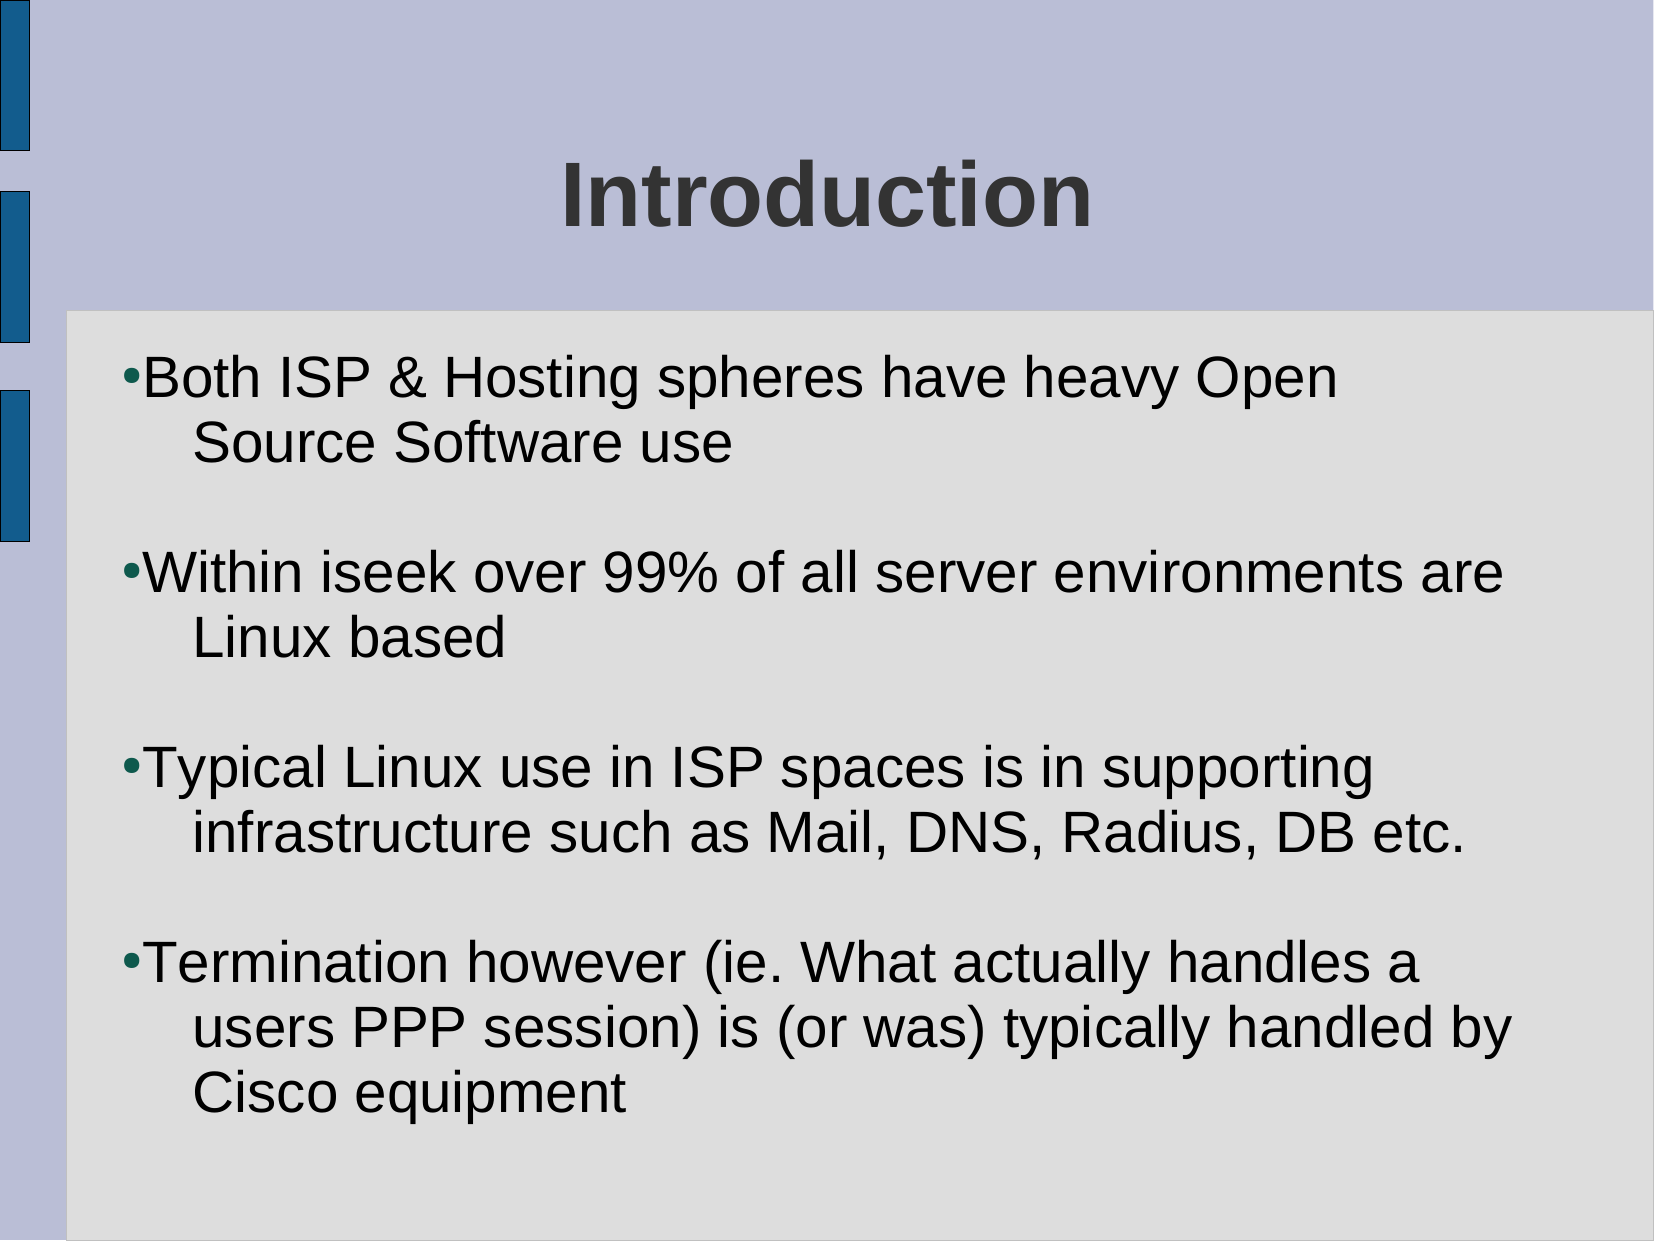

# Introduction
Both ISP & Hosting spheres have heavy Open Source Software use
Within iseek over 99% of all server environments are Linux based
Typical Linux use in ISP spaces is in supporting infrastructure such as Mail, DNS, Radius, DB etc.
Termination however (ie. What actually handles a users PPP session) is (or was) typically handled by Cisco equipment